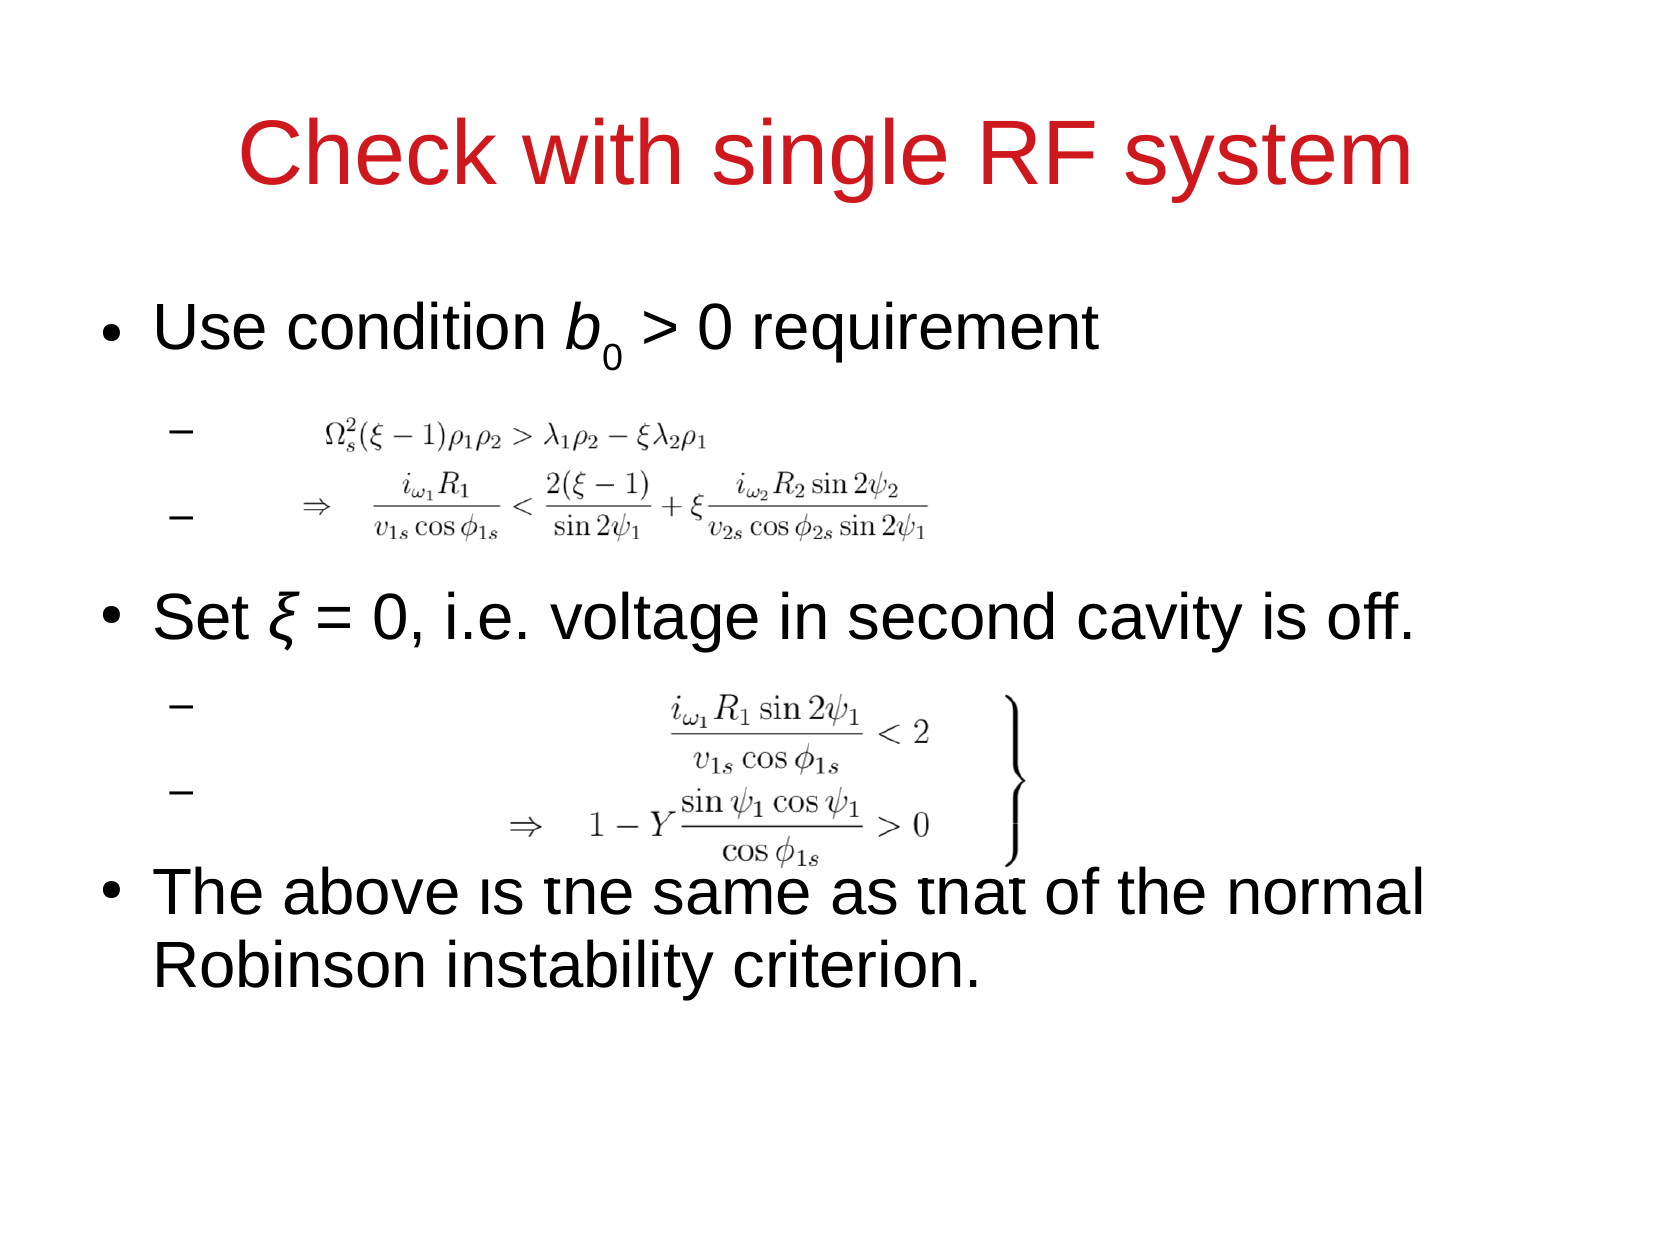

# Check with single RF system
Use condition b0 > 0 requirement
Set ξ = 0, i.e. voltage in second cavity is off.
The above is the same as that of the normal Robinson instability criterion.